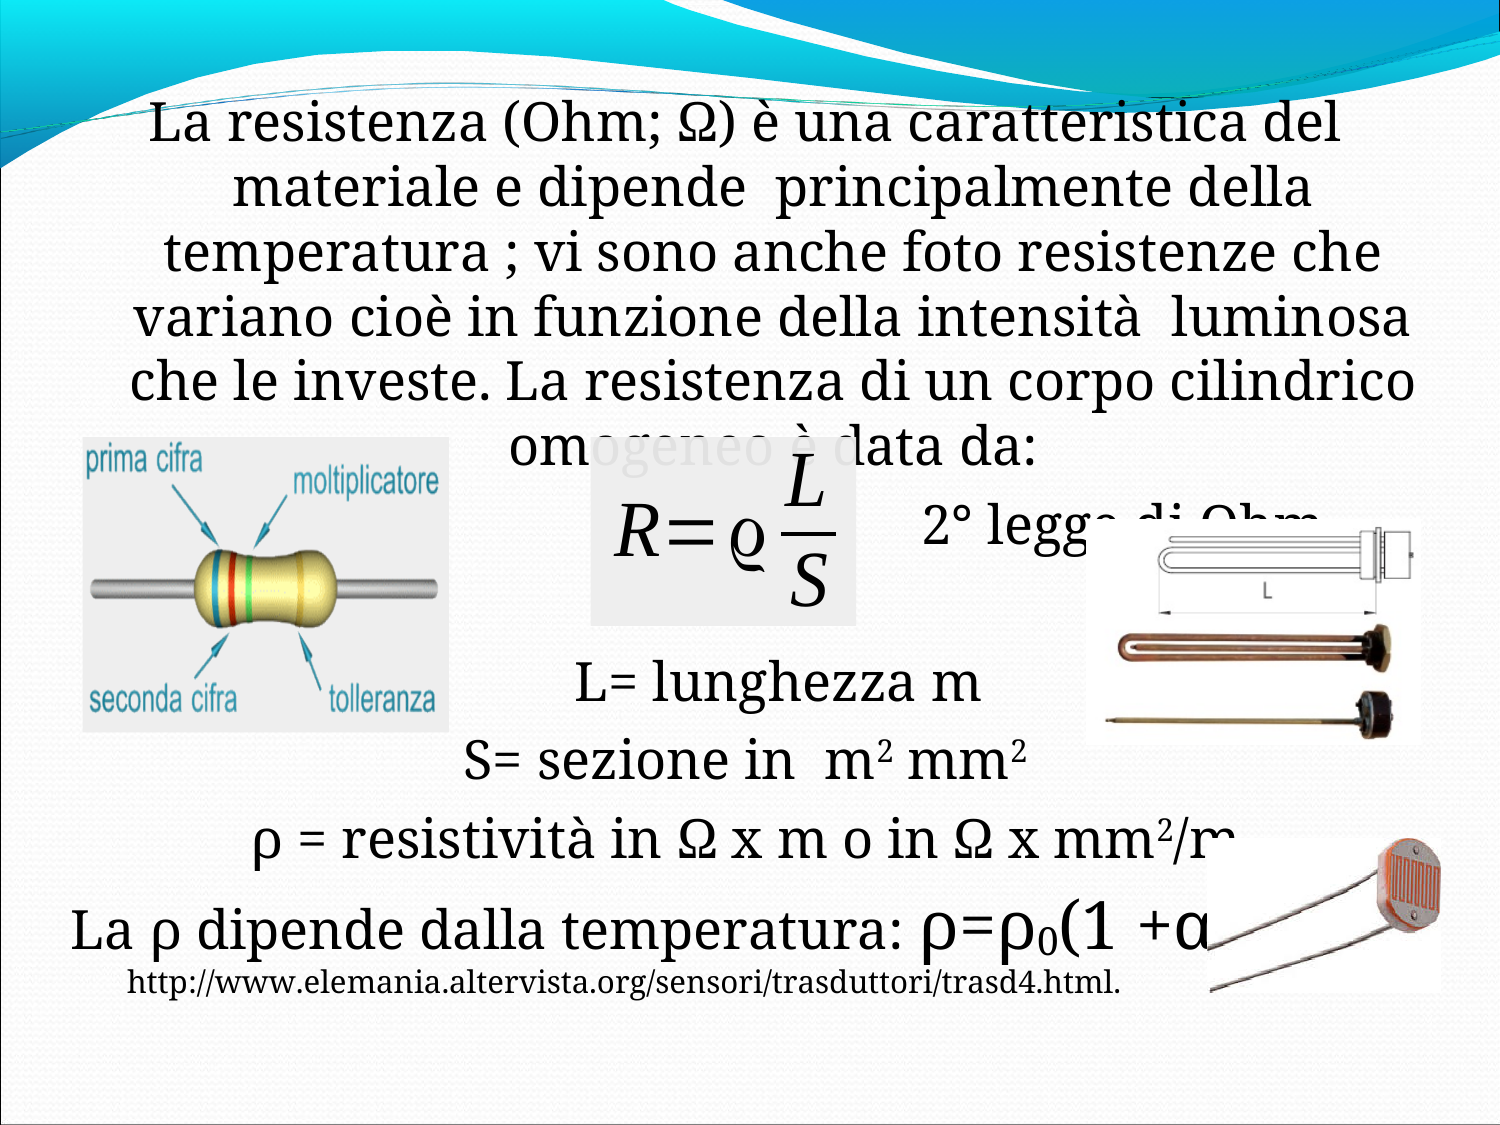

# La resistenza (Ohm; Ω) è una caratteristica del materiale e dipende principalmente della temperatura ; vi sono anche foto resistenze che variano cioè in funzione della intensità luminosa che le investe. La resistenza di un corpo cilindrico omogeneo è data da:
 2° legge di Ohm
 L= lunghezza m
S= sezione in m2 mm2
ρ = resistività in Ω x m o in Ω x mm2/m
La ρ dipende dalla temperatura: ρ=ρ0(1 +αT) http://www.elemania.altervista.org/sensori/trasduttori/trasd4.html.